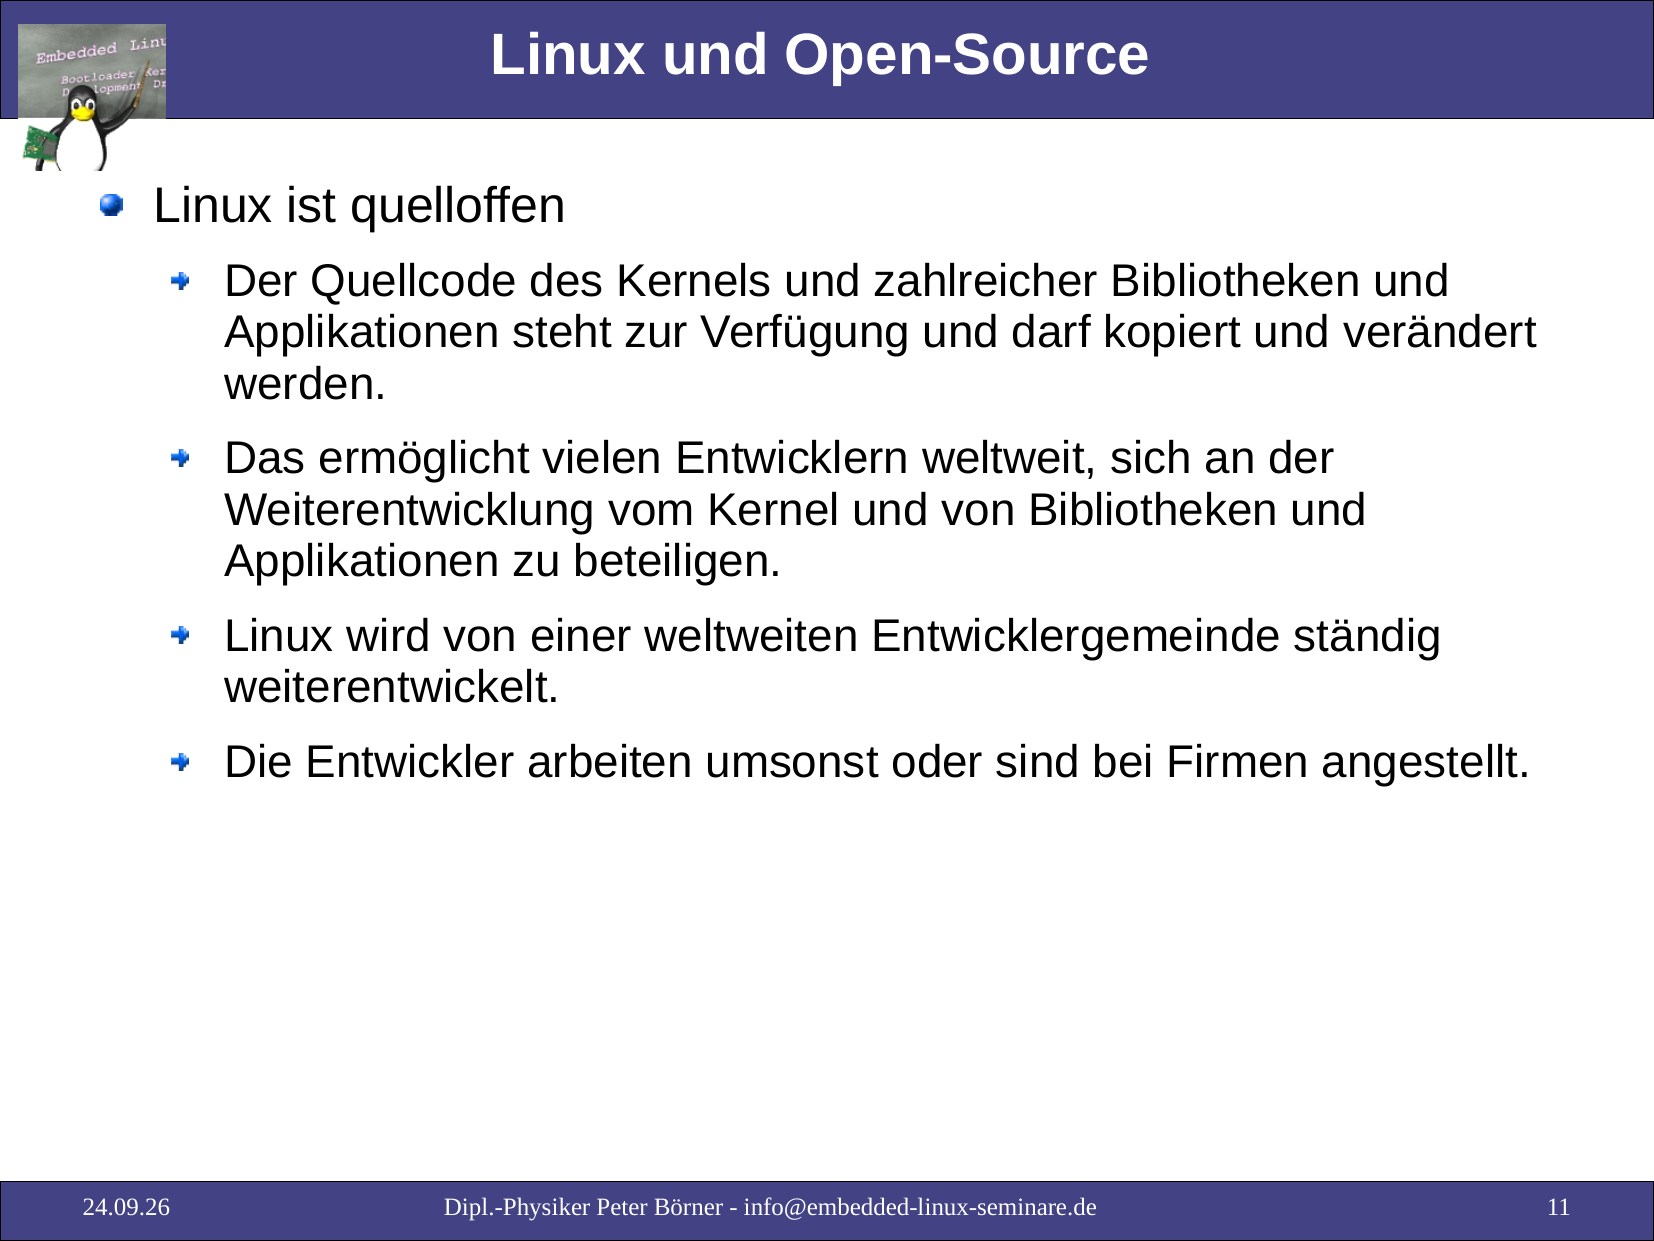

# Linux und Open-Source
Linux ist quelloffen
Der Quellcode des Kernels und zahlreicher Bibliotheken und Applikationen steht zur Verfügung und darf kopiert und verändert werden.
Das ermöglicht vielen Entwicklern weltweit, sich an der Weiterentwicklung vom Kernel und von Bibliotheken und Applikationen zu beteiligen.
Linux wird von einer weltweiten Entwicklergemeinde ständig weiterentwickelt.
Die Entwickler arbeiten umsonst oder sind bei Firmen angestellt.
 Dipl.-Physiker Peter Börner - info@embedded-linux-seminare.de
11